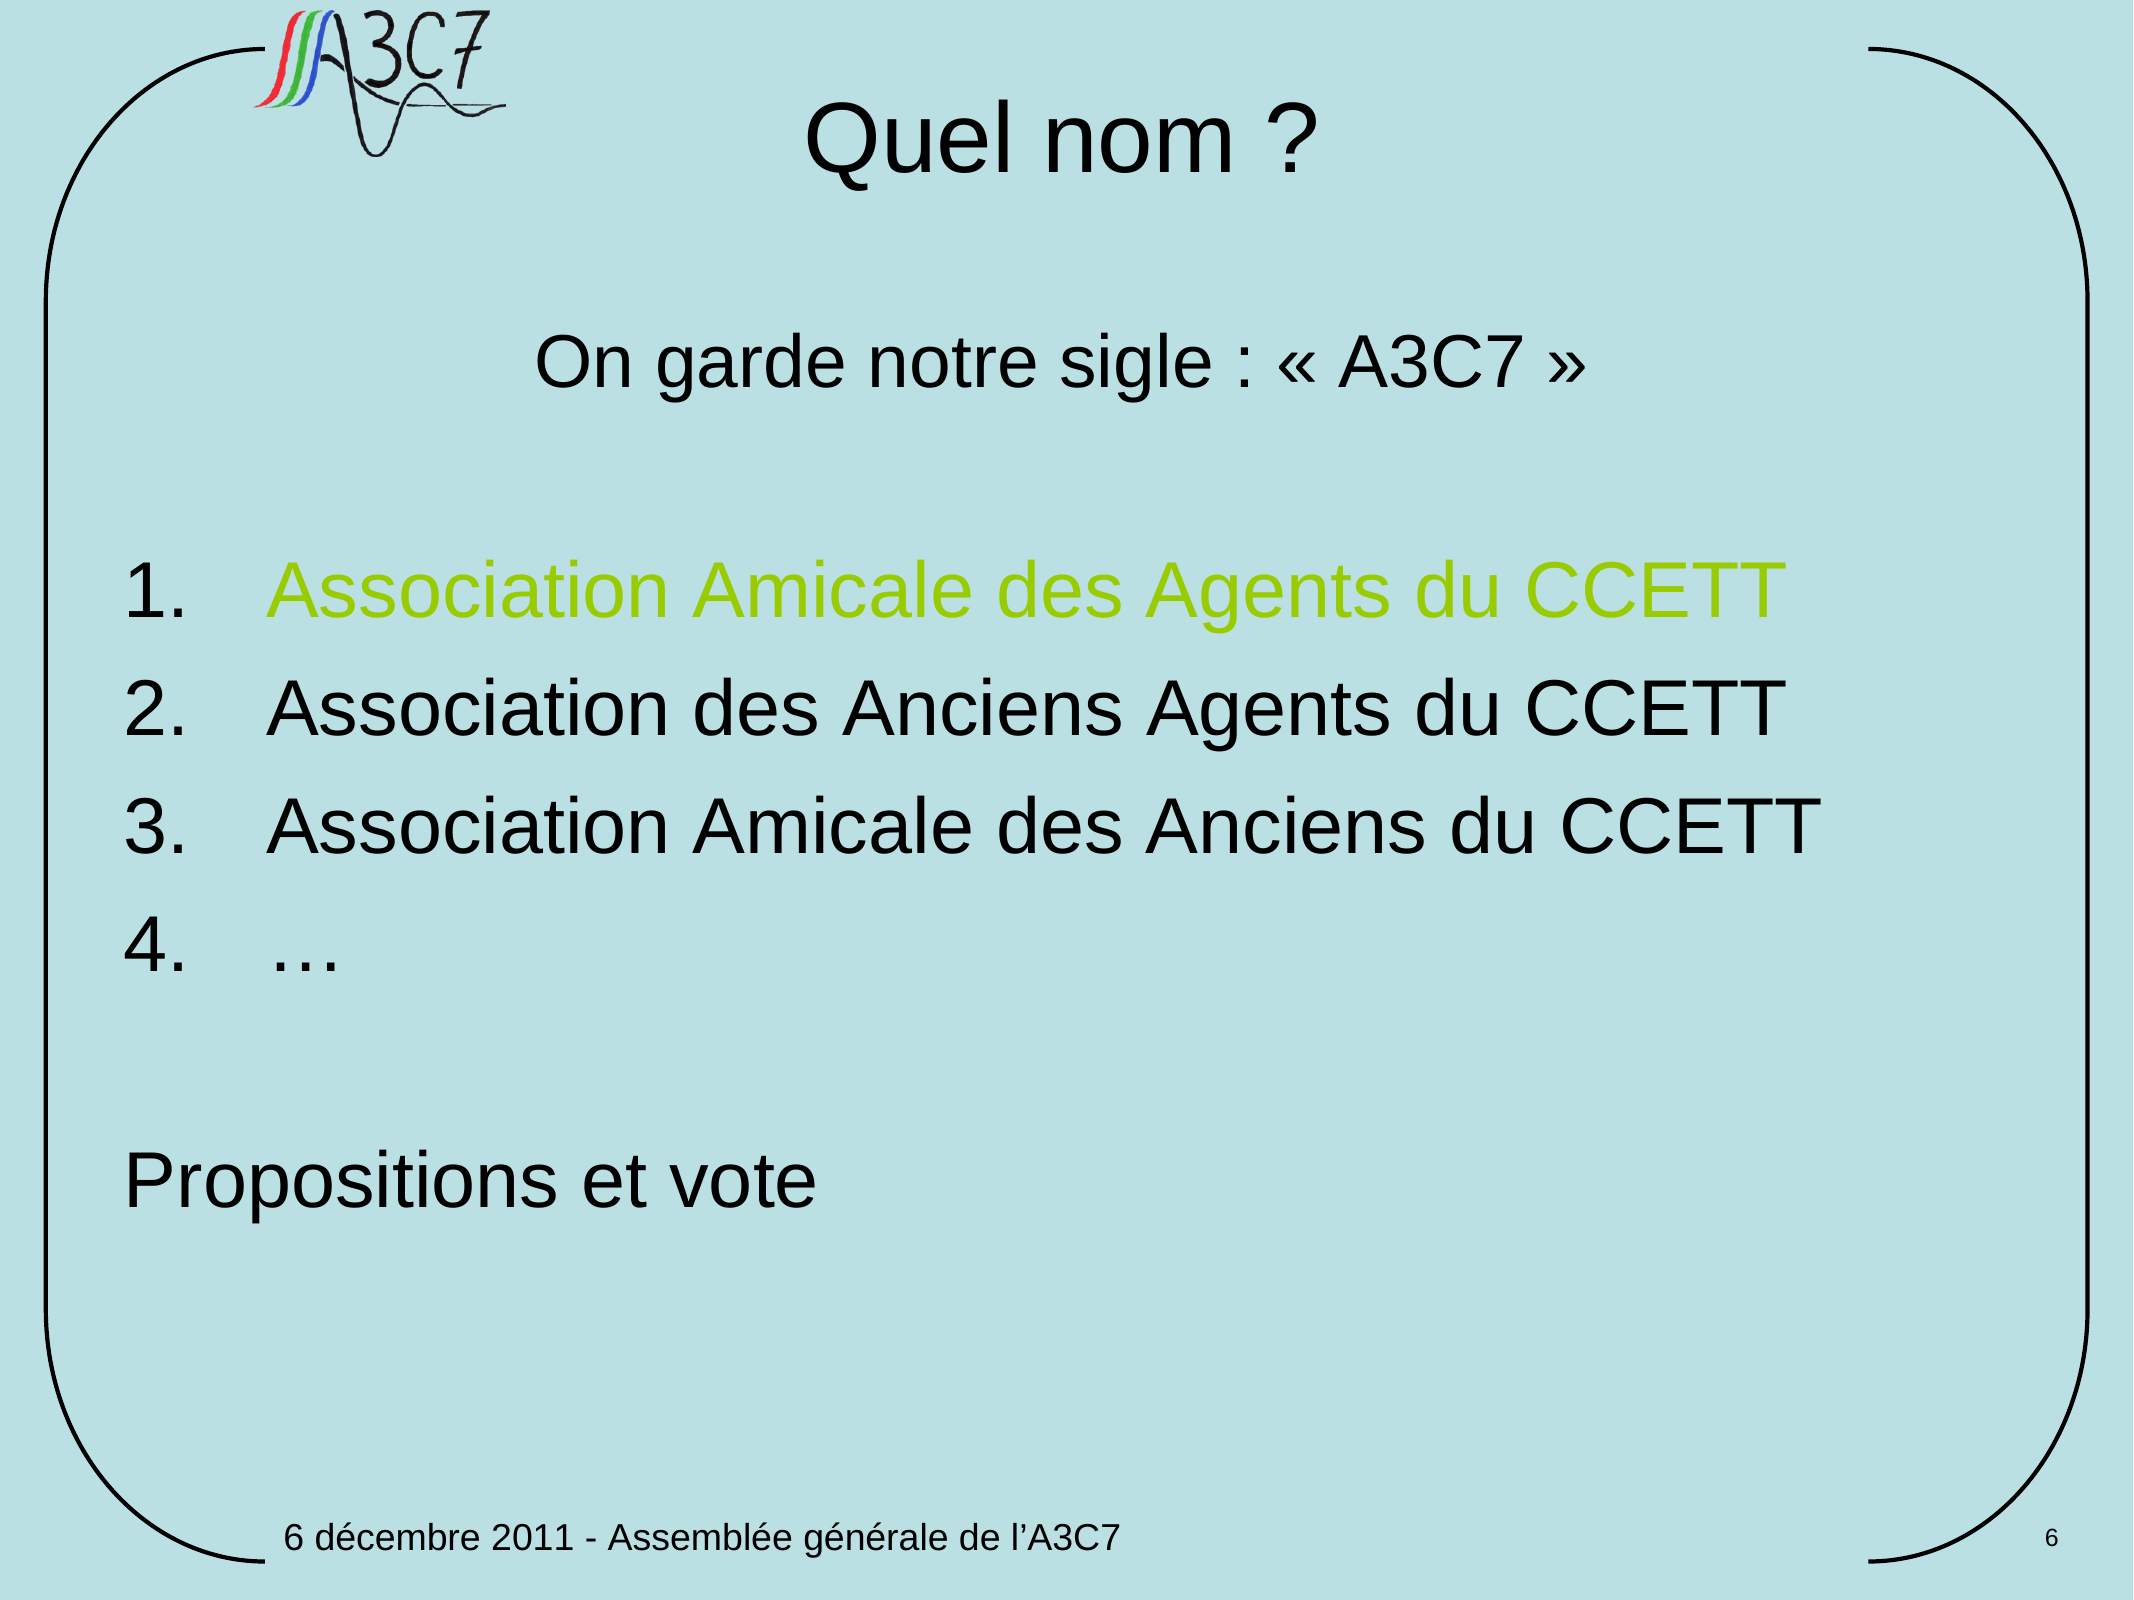

# Quel nom ?
On garde notre sigle : « A3C7 »
Association Amicale des Agents du CCETT
Association des Anciens Agents du CCETT
Association Amicale des Anciens du CCETT
…
Propositions et vote
6 décembre 2011 - Assemblée générale de l’A3C7
6